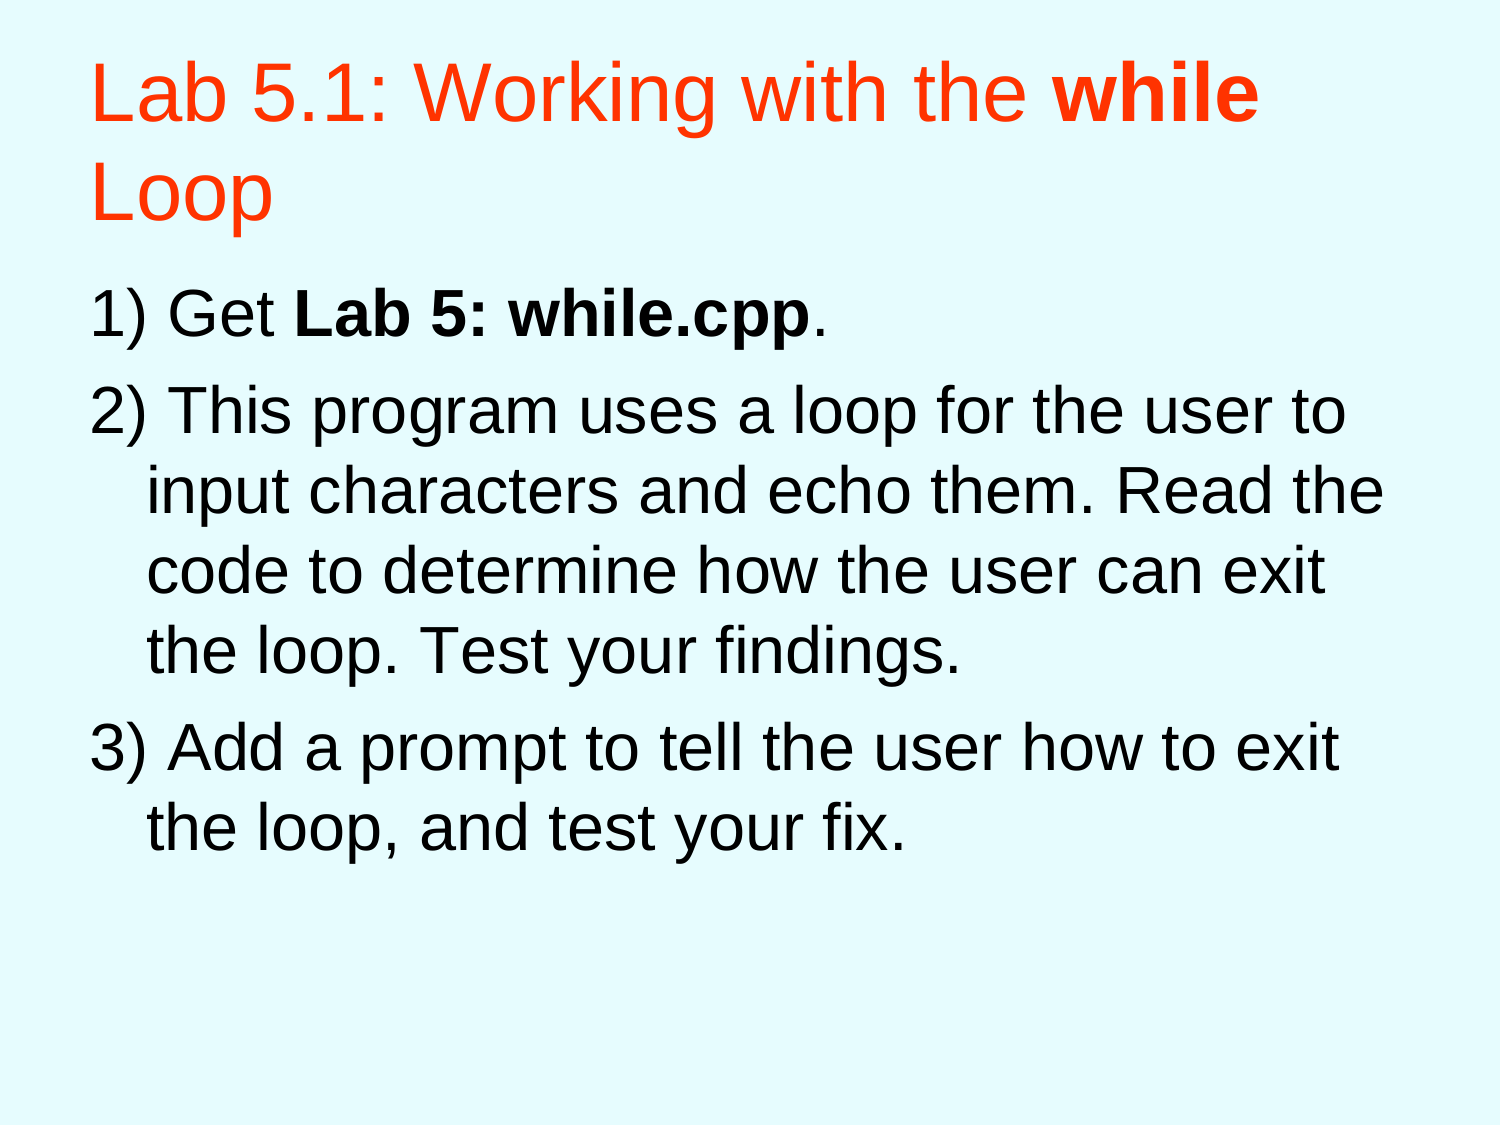

# Lab 5.1: Working with the while Loop
 Get Lab 5: while.cpp.
 This program uses a loop for the user to input characters and echo them. Read the code to determine how the user can exit the loop. Test your findings.
 Add a prompt to tell the user how to exit the loop, and test your fix.